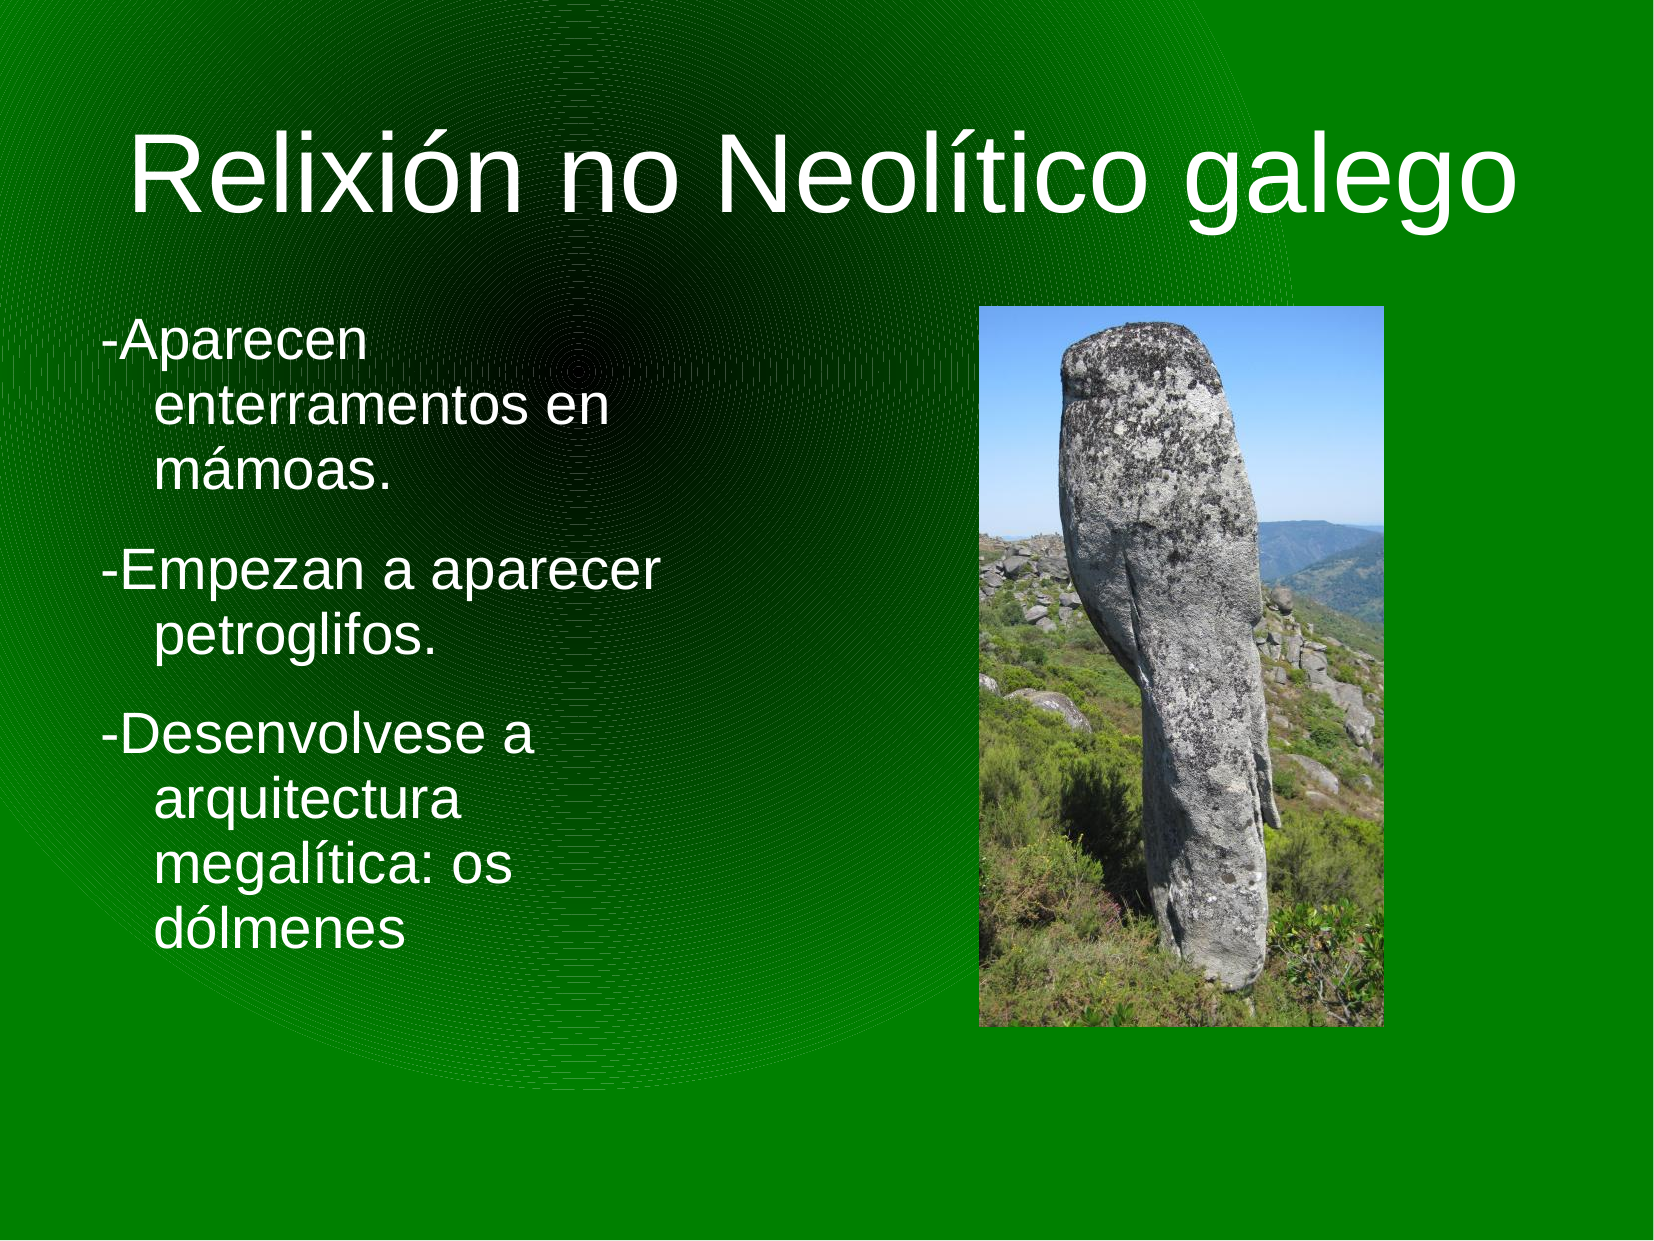

# Relixión no Neolítico galego
-Aparecen enterramentos en mámoas.
-Empezan a aparecer petroglifos.
-Desenvolvese a arquitectura megalítica: os dólmenes